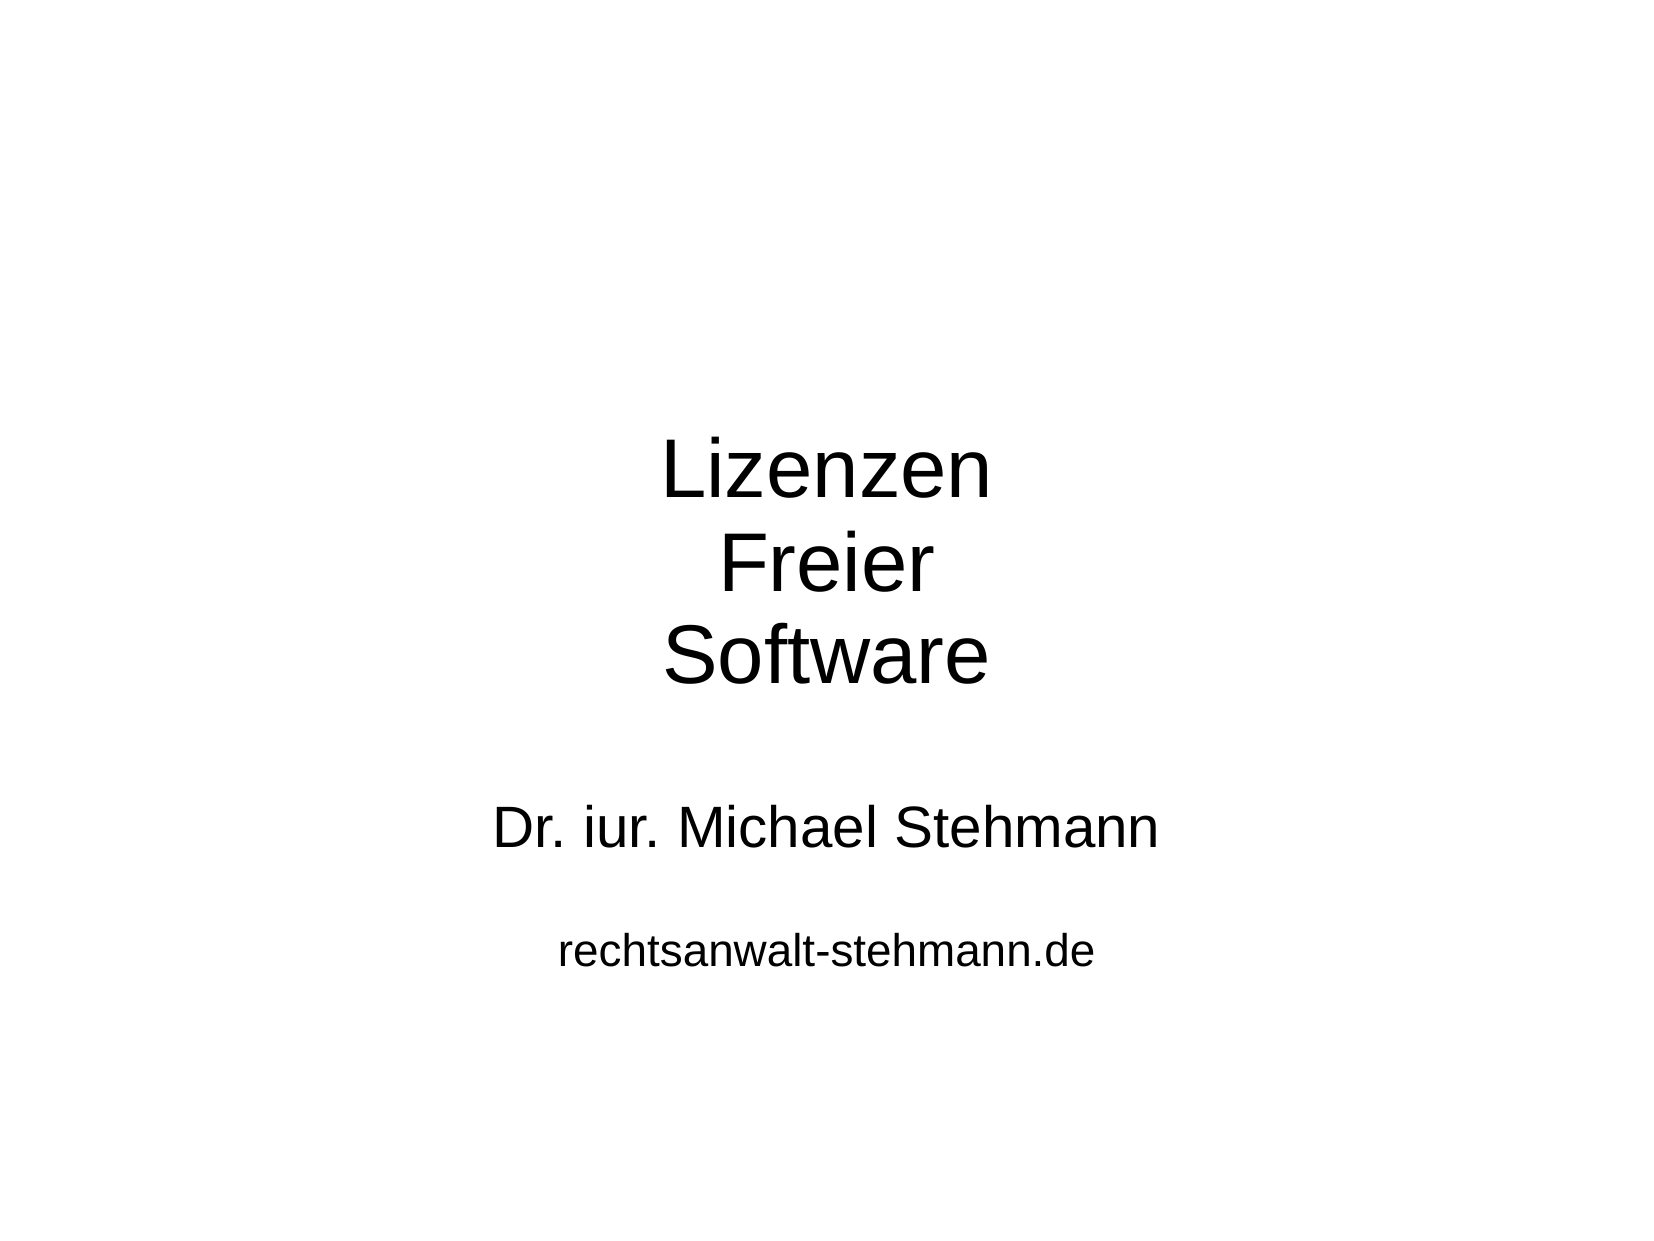

#
Lizenzen
Freier
Software
Dr. iur. Michael Stehmann
rechtsanwalt-stehmann.de